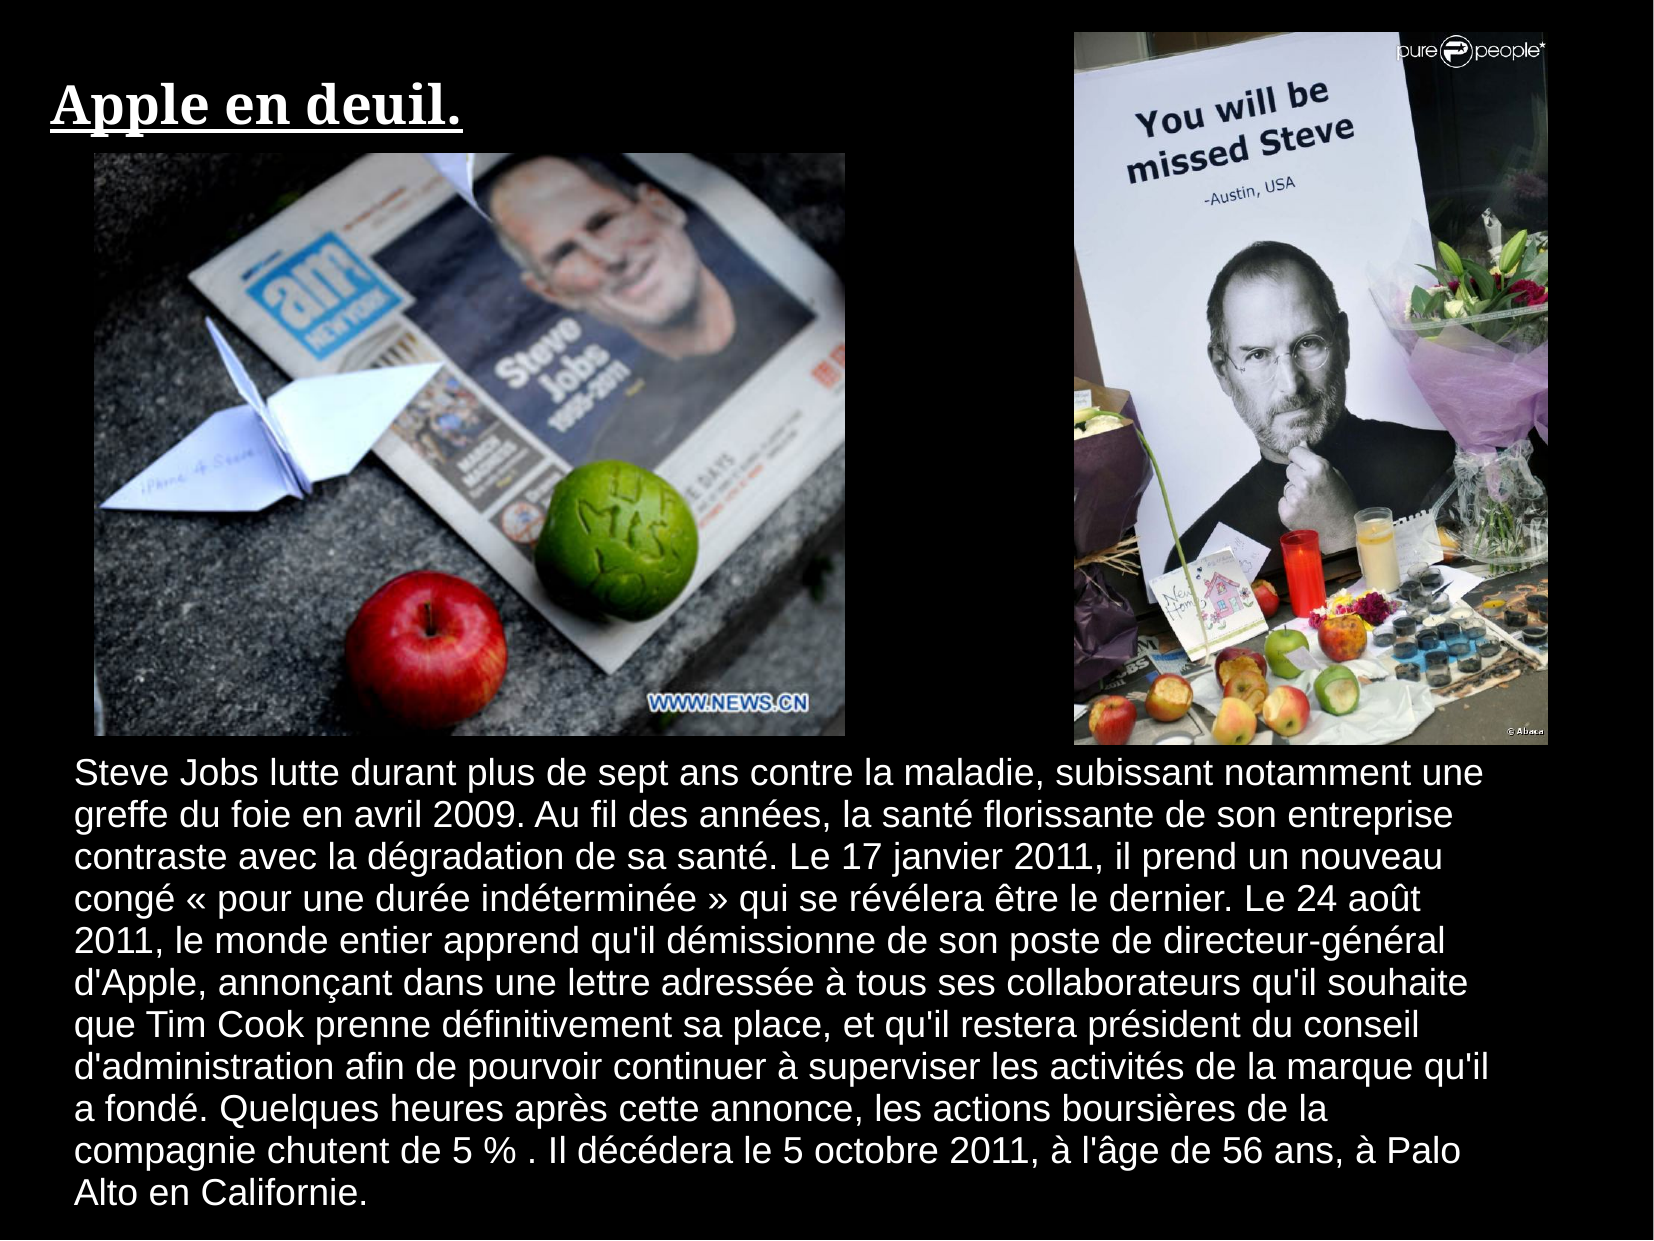

Apple en deuil.
Steve Jobs lutte durant plus de sept ans contre la maladie, subissant notamment une greffe du foie en avril 2009. Au fil des années, la santé florissante de son entreprise contraste avec la dégradation de sa santé. Le 17 janvier 2011, il prend un nouveau congé « pour une durée indéterminée » qui se révélera être le dernier. Le 24 août 2011, le monde entier apprend qu'il démissionne de son poste de directeur-général d'Apple, annonçant dans une lettre adressée à tous ses collaborateurs qu'il souhaite que Tim Cook prenne définitivement sa place, et qu'il restera président du conseil d'administration afin de pourvoir continuer à superviser les activités de la marque qu'il a fondé. Quelques heures après cette annonce, les actions boursières de la compagnie chutent de 5 % . Il décédera le 5 octobre 2011, à l'âge de 56 ans, à Palo Alto en Californie.